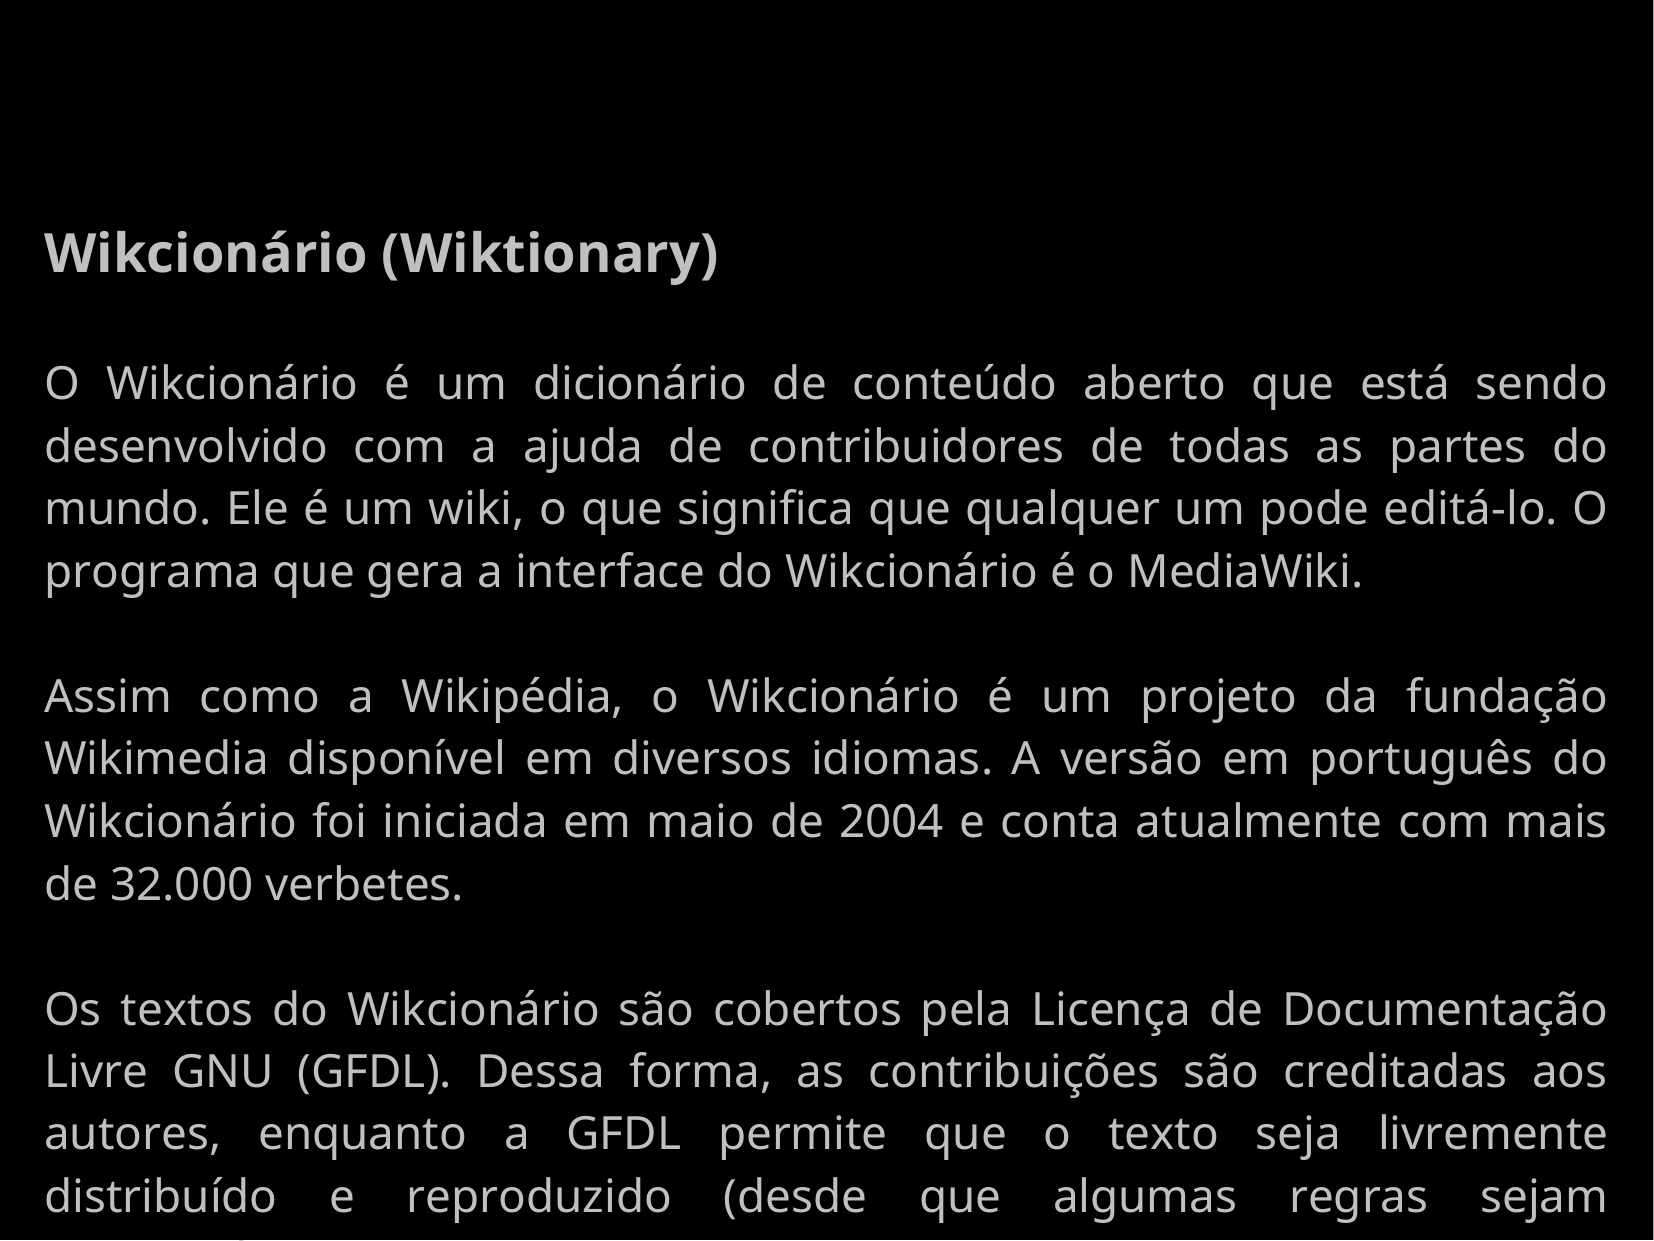

Wikcionário (Wiktionary)
O Wikcionário é um dicionário de conteúdo aberto que está sendo desenvolvido com a ajuda de contribuidores de todas as partes do mundo. Ele é um wiki, o que significa que qualquer um pode editá-lo. O programa que gera a interface do Wikcionário é o MediaWiki.
Assim como a Wikipédia, o Wikcionário é um projeto da fundação Wikimedia disponível em diversos idiomas. A versão em português do Wikcionário foi iniciada em maio de 2004 e conta atualmente com mais de 32.000 verbetes.
Os textos do Wikcionário são cobertos pela Licença de Documentação Livre GNU (GFDL). Dessa forma, as contribuições são creditadas aos autores, enquanto a GFDL permite que o texto seja livremente distribuído e reproduzido (desde que algumas regras sejam respeitadas).